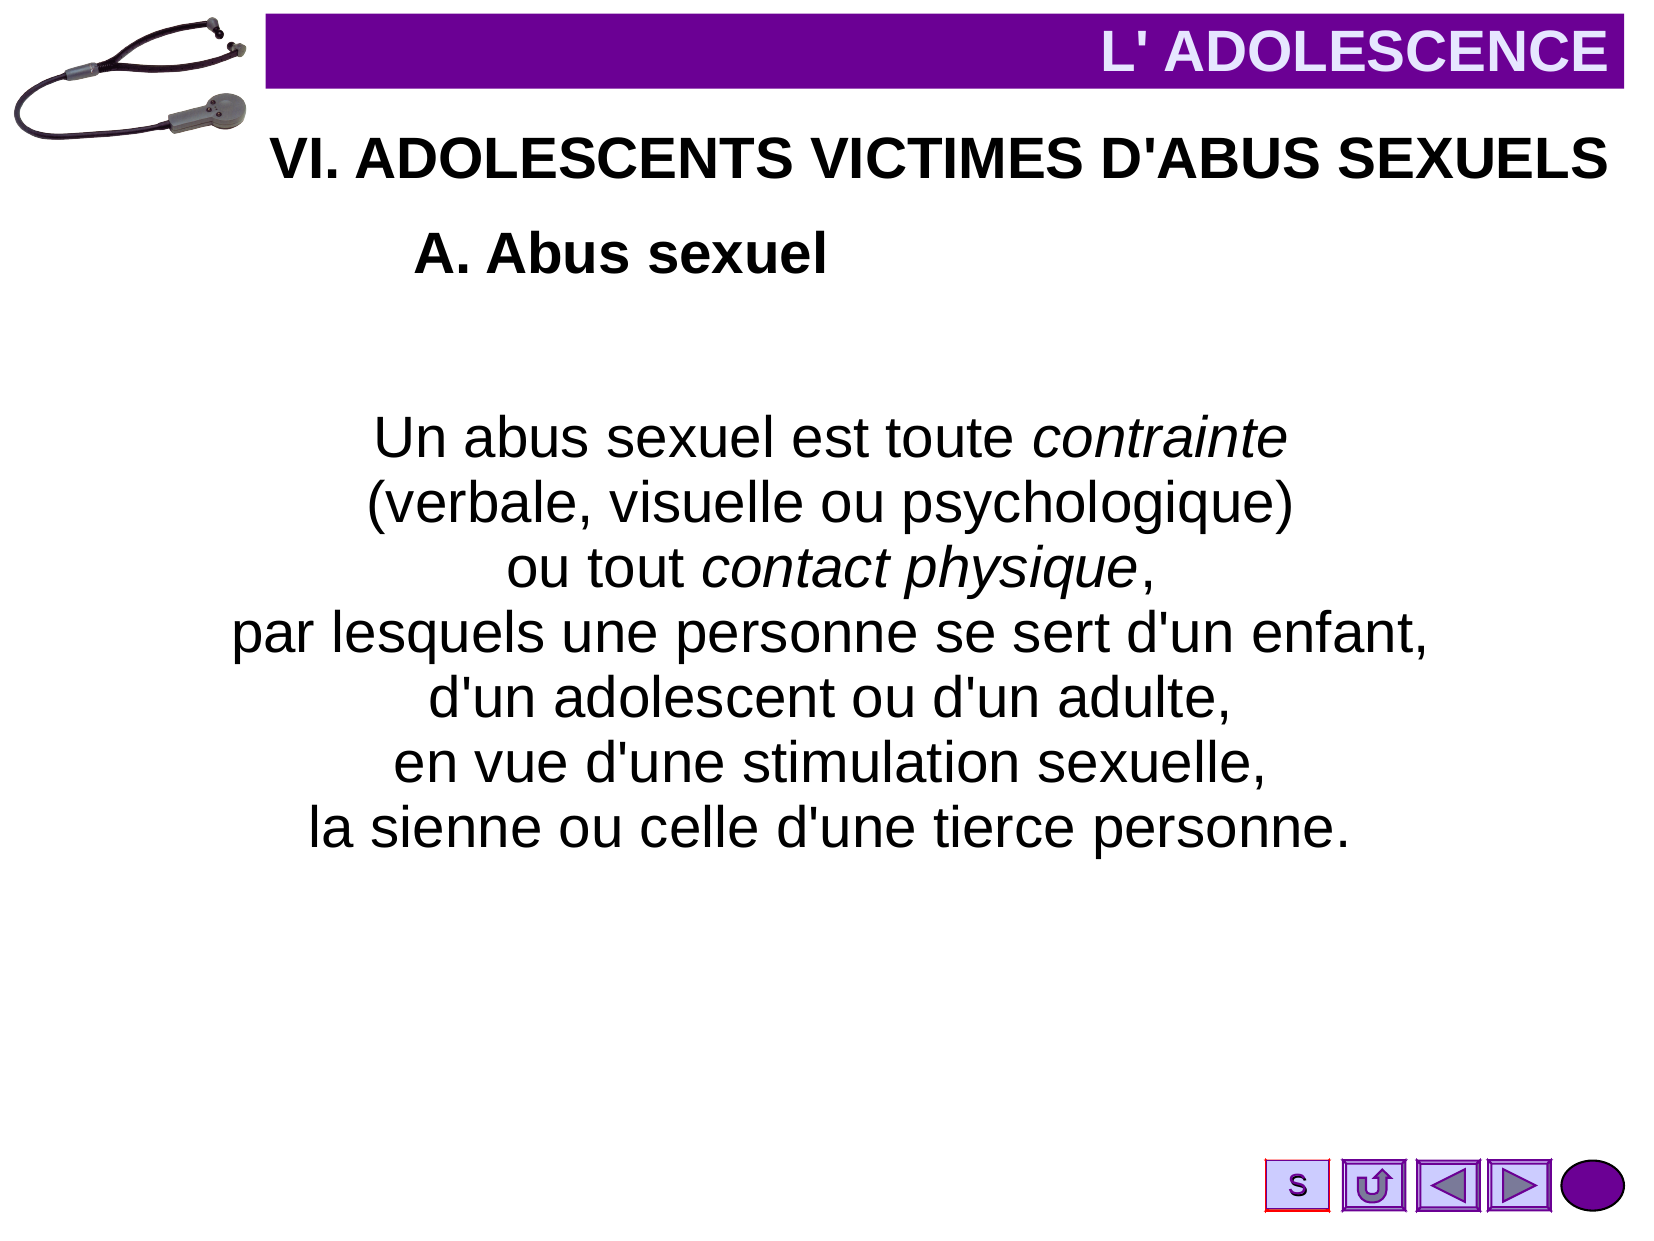

L' ADOLESCENCE
VI. ADOLESCENTS VICTIMES D'ABUS SEXUELS
A. Abus sexuel
Un abus sexuel est toute contrainte
(verbale, visuelle ou psychologique)
ou tout contact physique,
par lesquels une personne se sert d'un enfant,
d'un adolescent ou d'un adulte,
en vue d'une stimulation sexuelle,
la sienne ou celle d'une tierce personne.